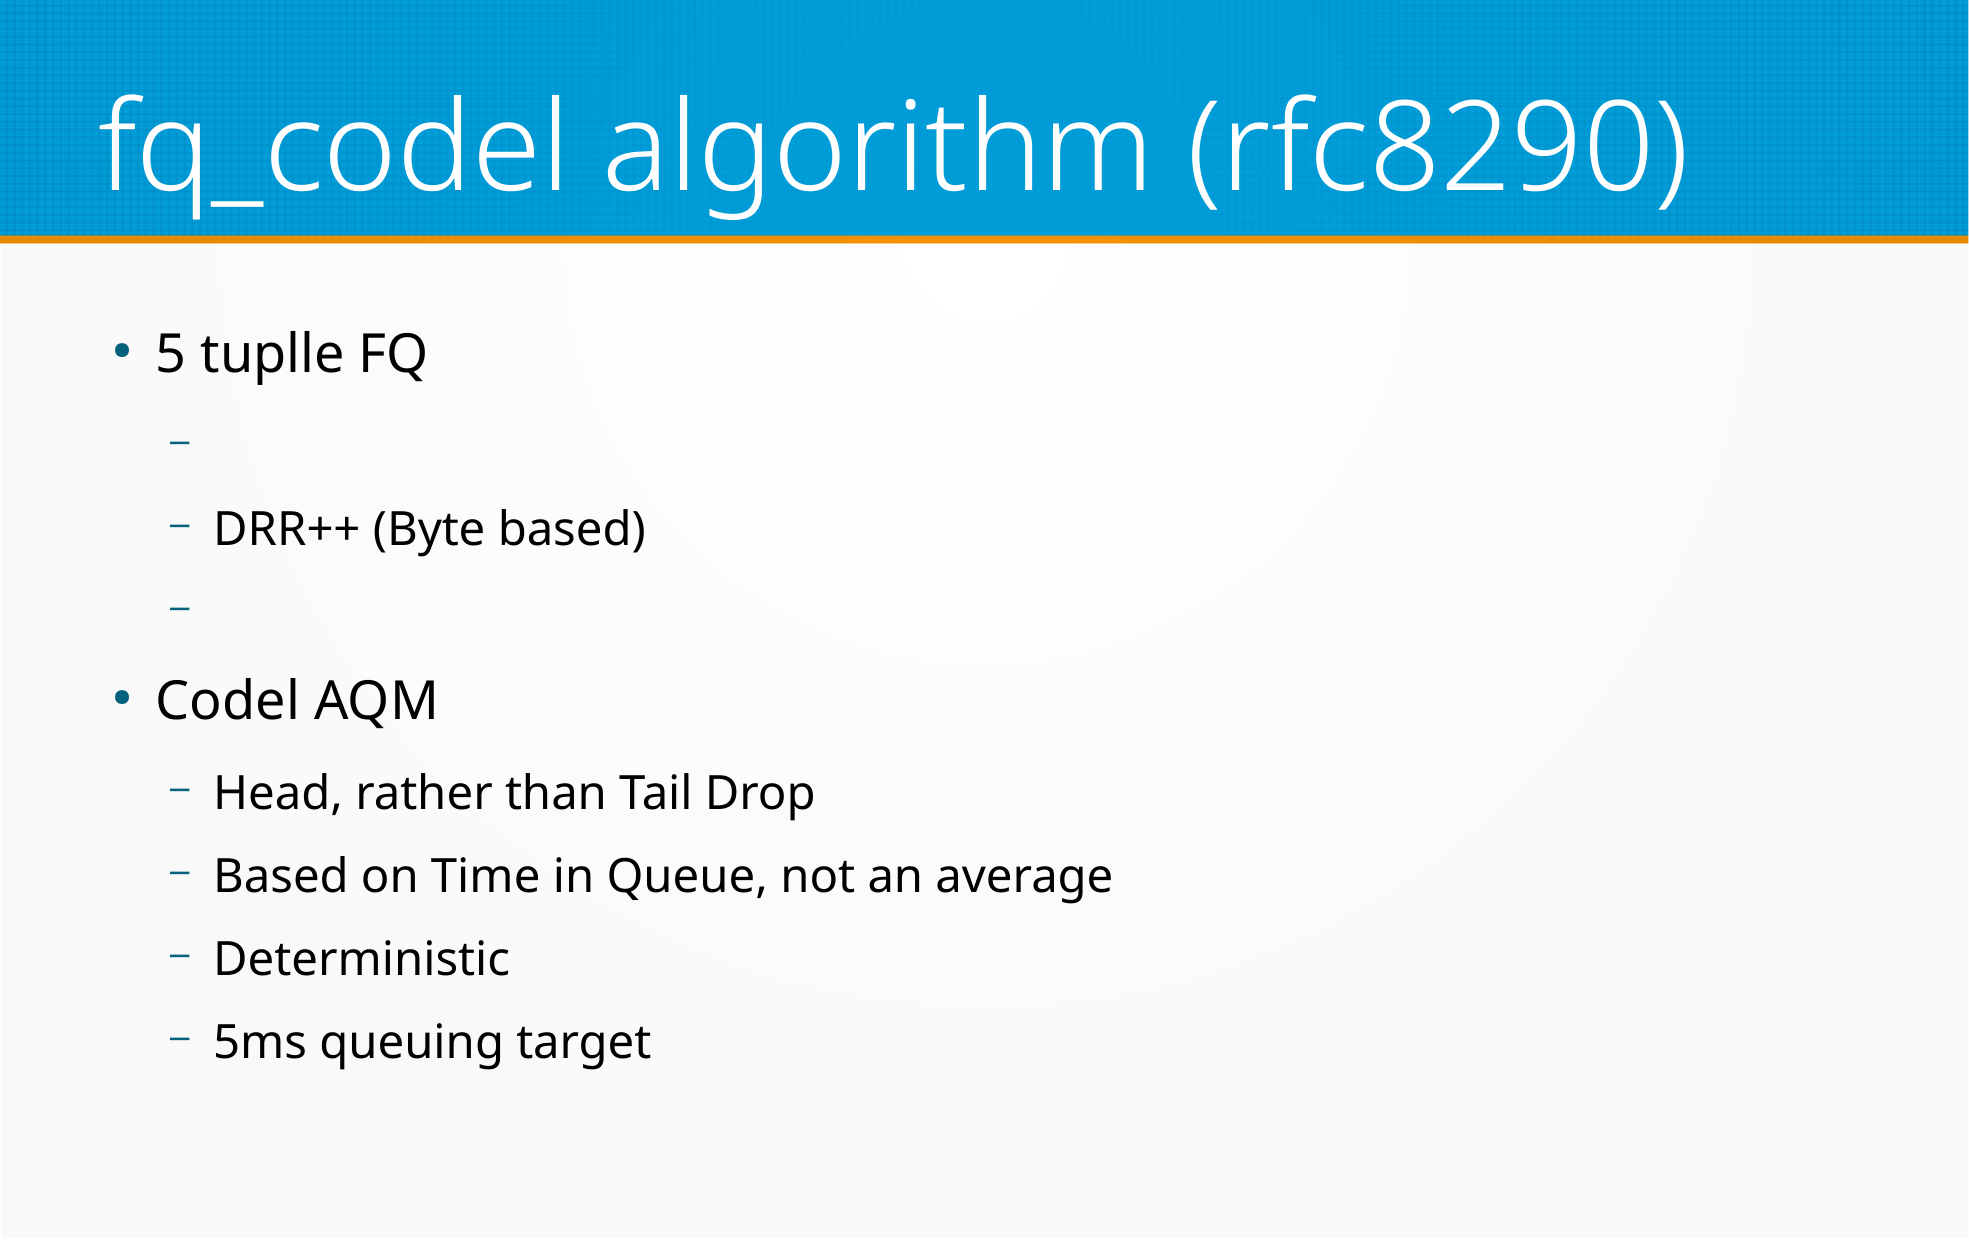

# fq_codel algorithm (rfc8290)
5 tuplle FQ
DRR++ (Byte based)
Codel AQM
Head, rather than Tail Drop
Based on Time in Queue, not an average
Deterministic
5ms queuing target